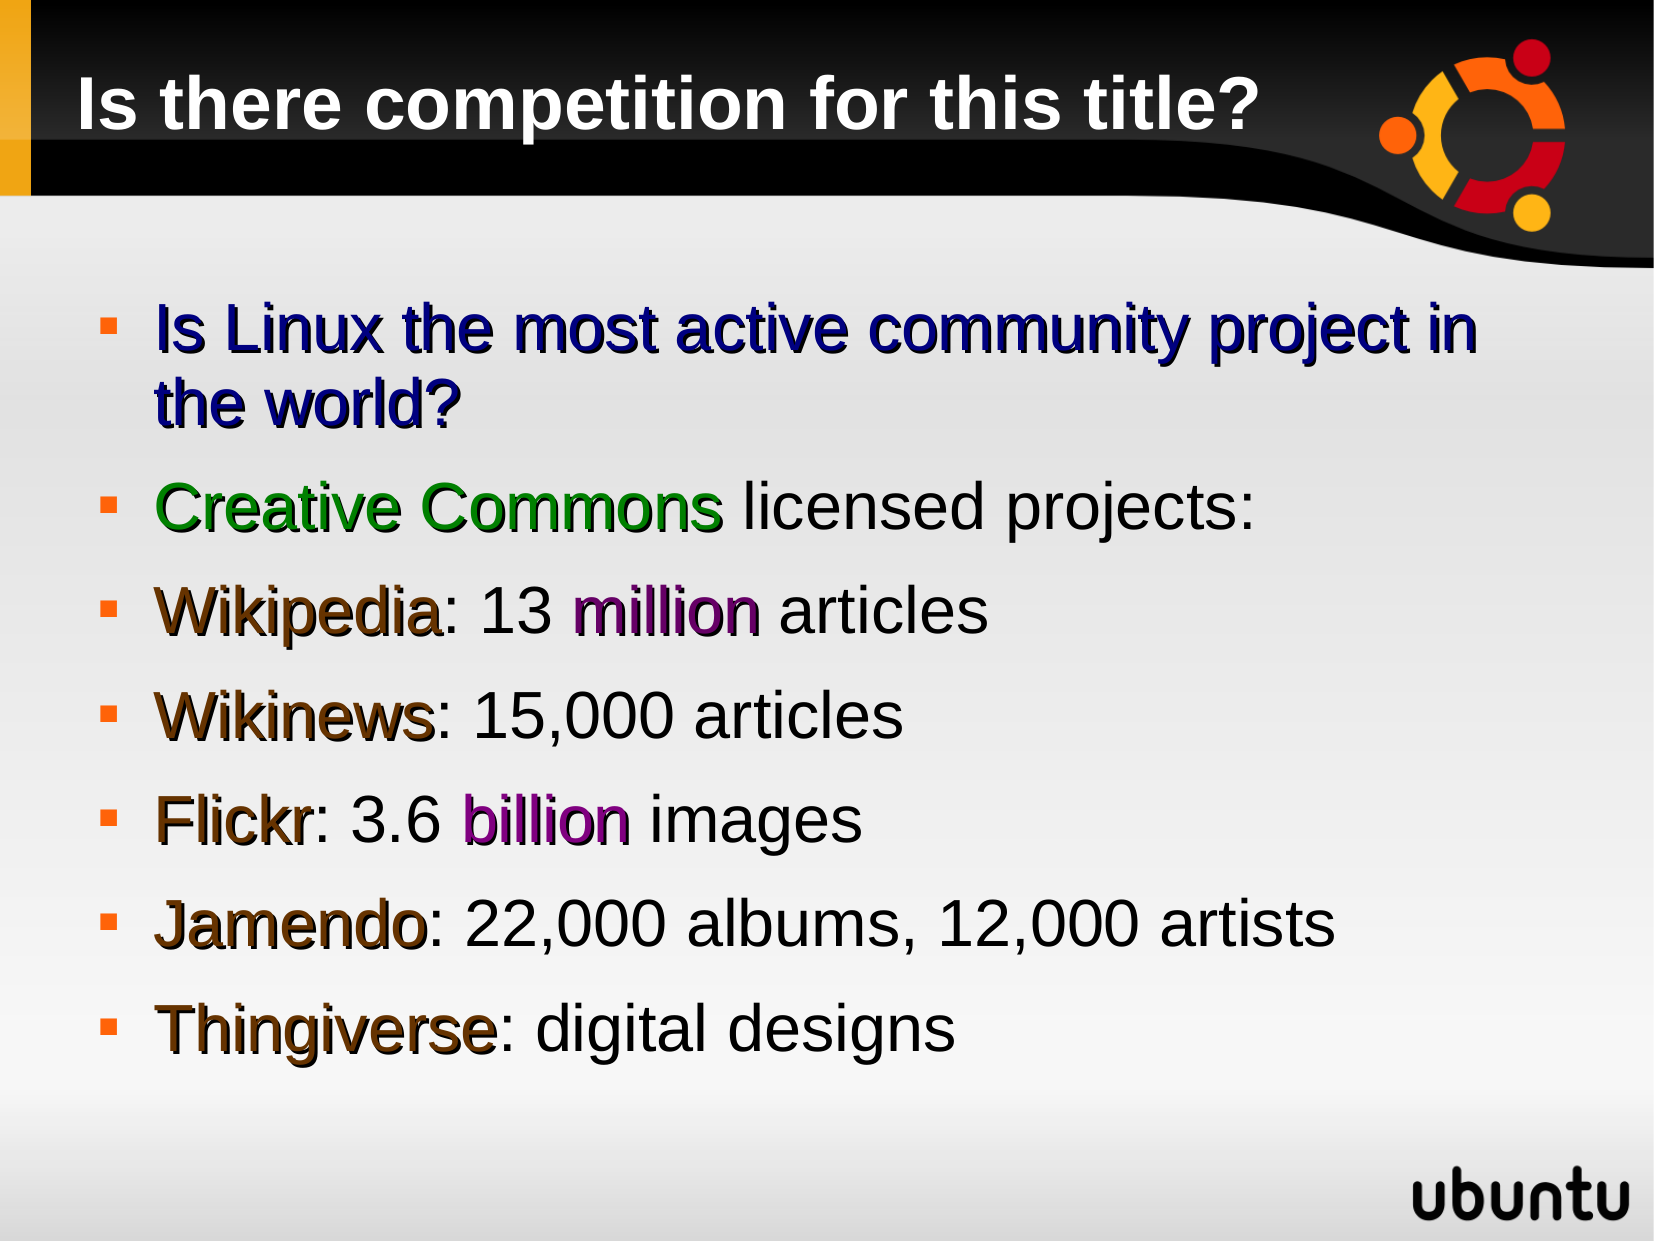

# Is there competition for this title?
Is Linux the most active community project in the world?
Creative Commons licensed projects:
Wikipedia: 13 million articles
Wikinews: 15,000 articles
Flickr: 3.6 billion images
Jamendo: 22,000 albums, 12,000 artists
Thingiverse: digital designs